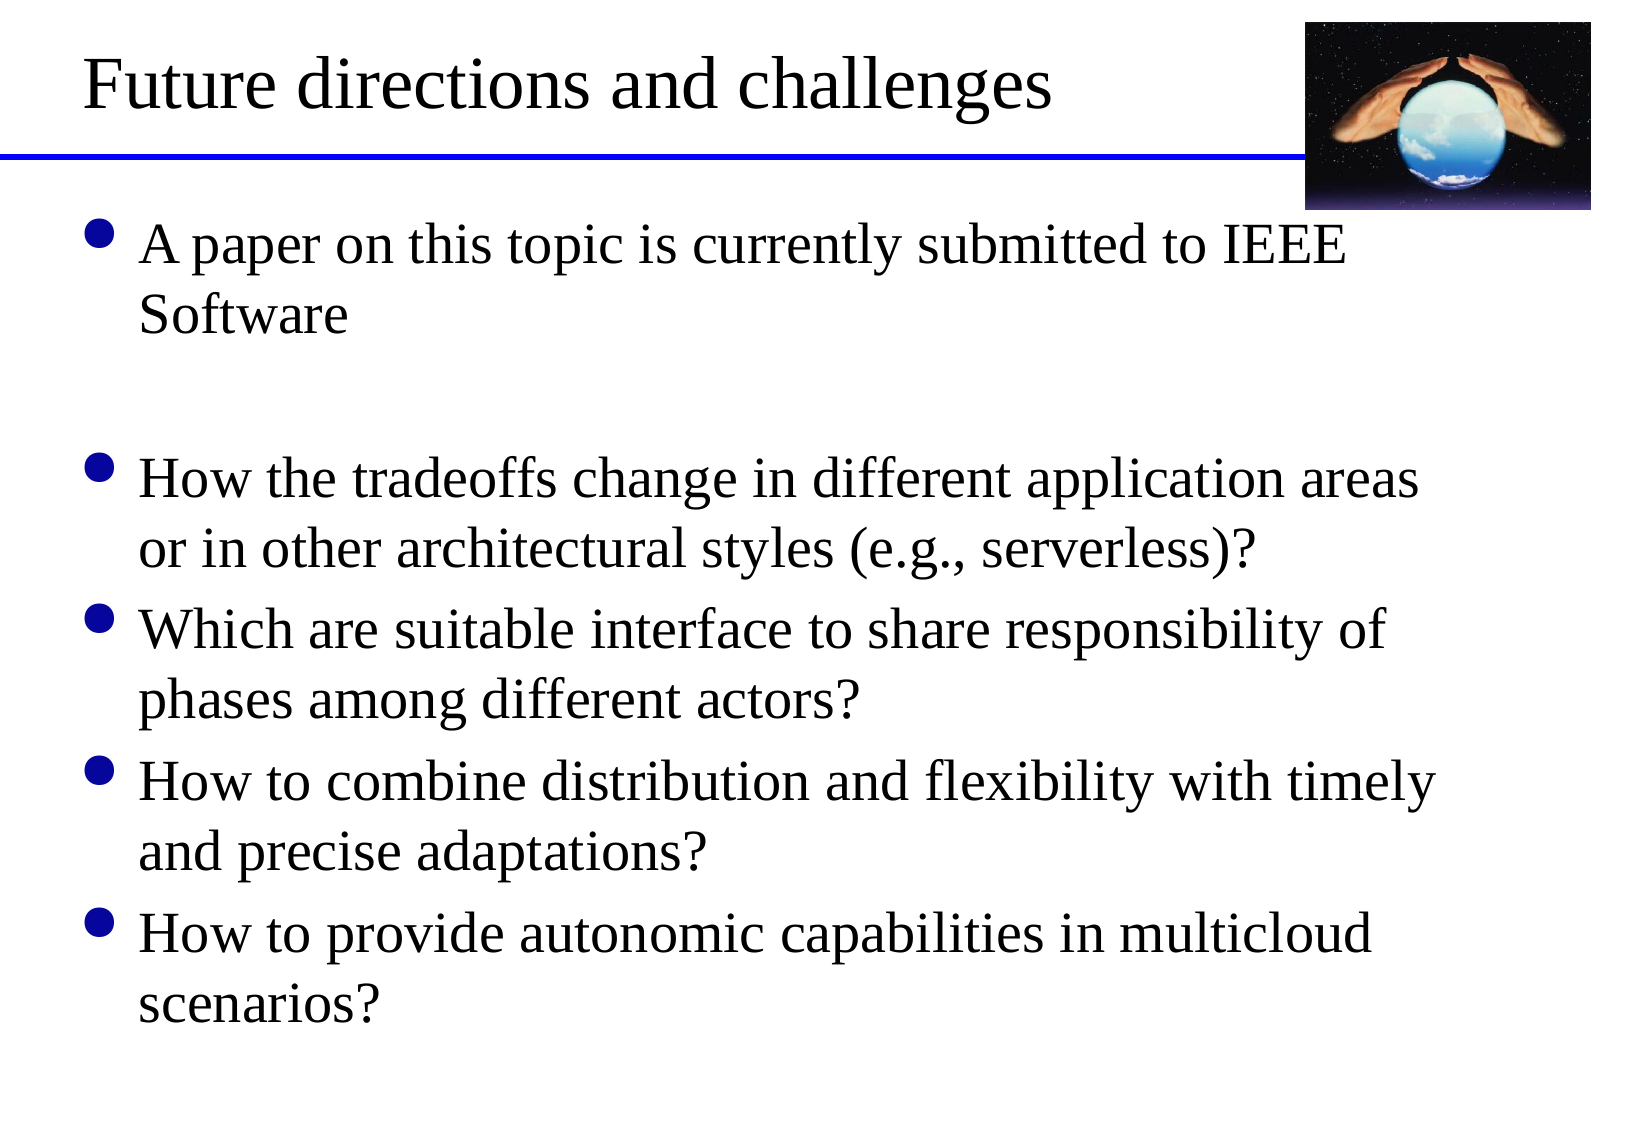

# Future directions and challenges
A paper on this topic is currently submitted to IEEE Software
How the tradeoffs change in different application areas or in other architectural styles (e.g., serverless)?
Which are suitable interface to share responsibility of phases among different actors?
How to combine distribution and flexibility with timely and precise adaptations?
How to provide autonomic capabilities in multicloud scenarios?